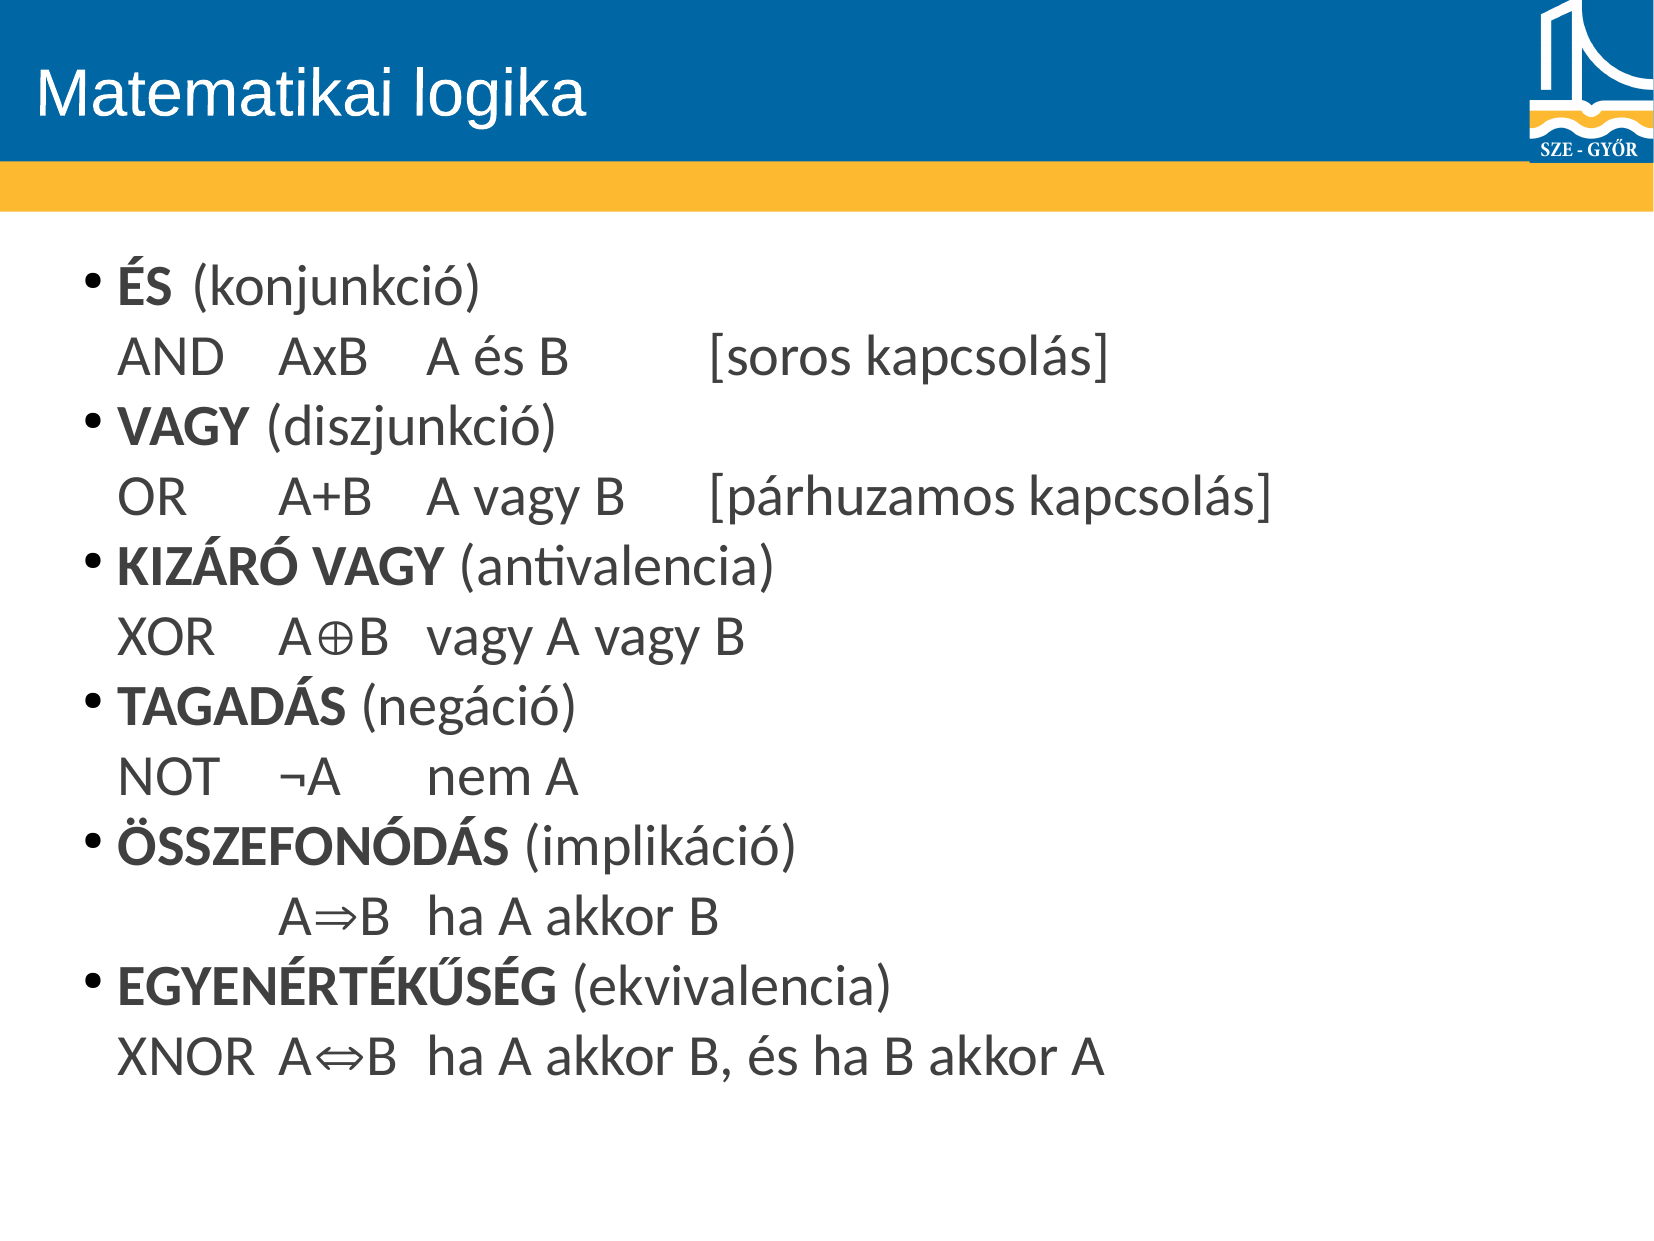

Matematikai logika
ÉS	(konjunkció)
AND	 AxB	 A és B		[soros kapcsolás]
VAGY	(diszjunkció)
OR		 A+B	 A vagy B		[párhuzamos kapcsolás]
KIZÁRÓ VAGY (antivalencia)
XOR	 AB	 vagy A vagy B
TAGADÁS (negáció)
NOT	 ¬A	 nem A
ÖSSZEFONÓDÁS (implikáció)
		 AB	 ha A akkor B
EGYENÉRTÉKŰSÉG (ekvivalencia)
XNOR	 AB	 ha A akkor B, és ha B akkor A